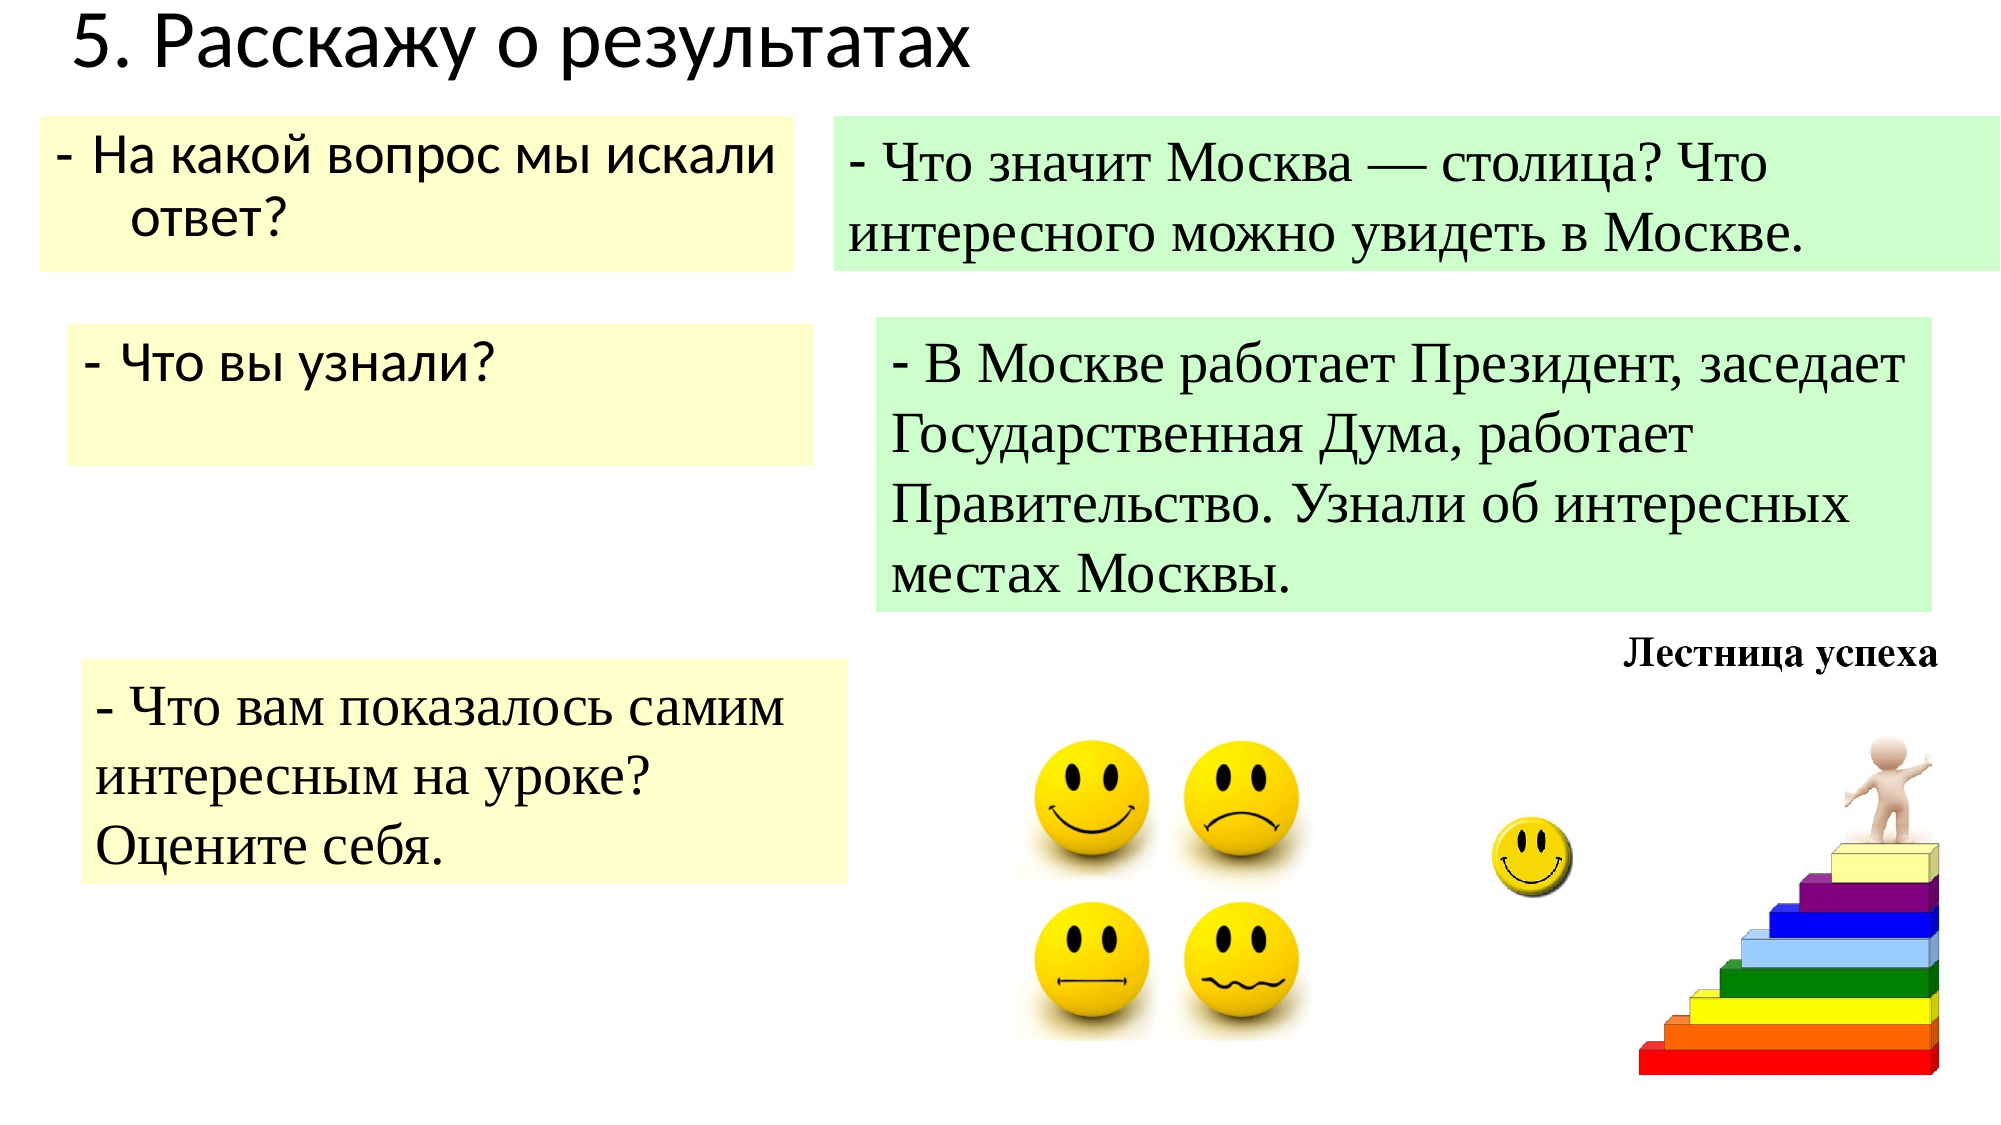

# 5. Расскажу о результатах
На какой вопрос мы искали ответ?
 Что значит Москва — столица? Что интересного можно увидеть в Москве.
 В Москве работает Президент, заседает Государственная Дума, работает Правительство. Узнали об интересных местах Москвы.
Что вы узнали?
- Что вам показалось самим интересным на уроке? Оцените себя.